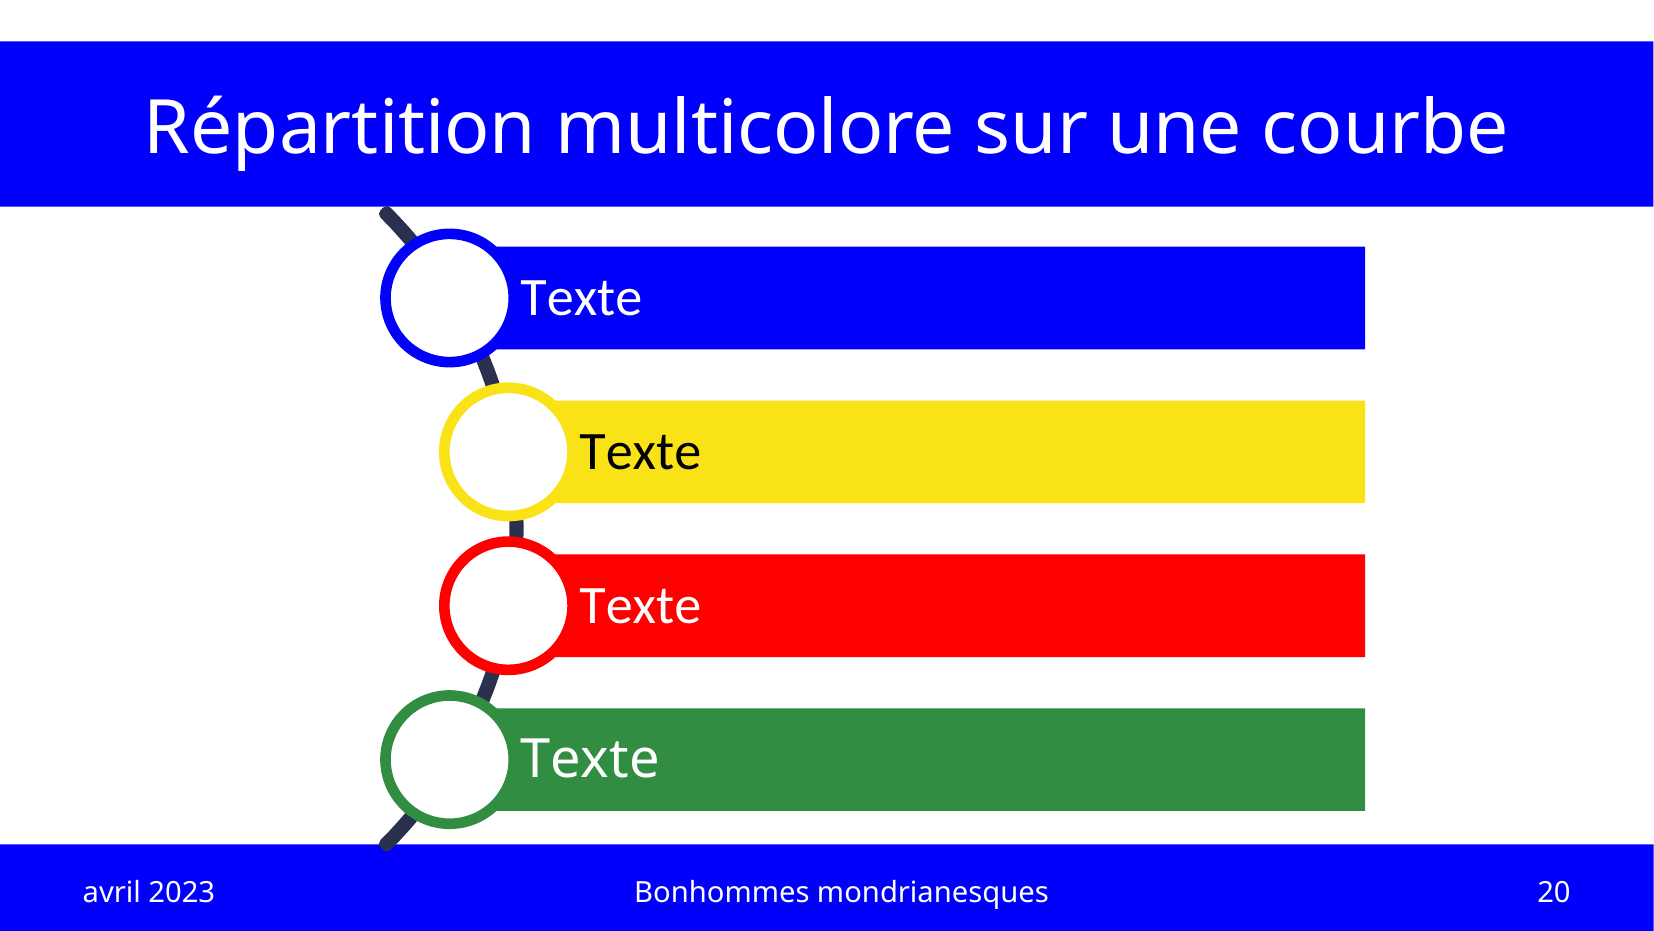

# Répartition multicolore sur une courbe
Texte
Texte
Texte
Texte
avril 2023
Bonhommes mondrianesques
20